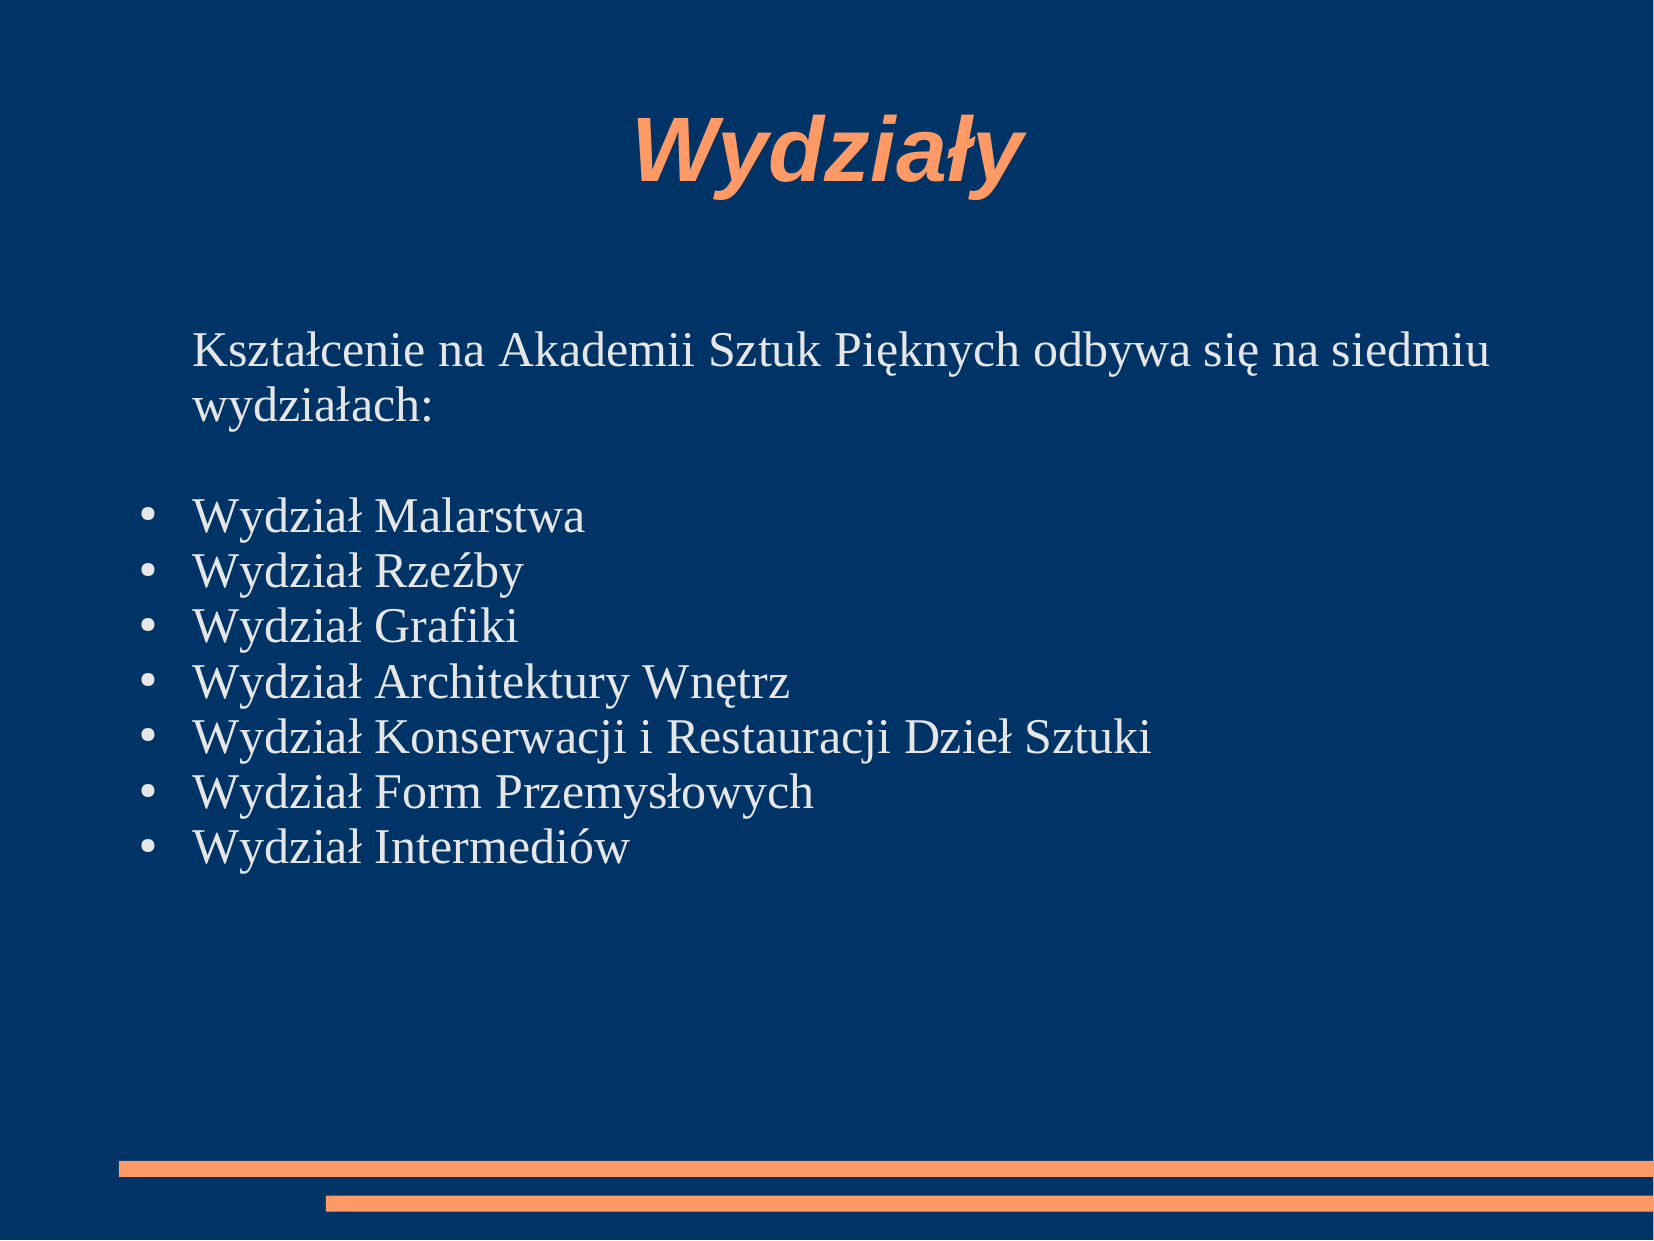

# Wydziały
Kształcenie na Akademii Sztuk Pięknych odbywa się na siedmiu wydziałach:
Wydział Malarstwa
Wydział Rzeźby
Wydział Grafiki
Wydział Architektury Wnętrz
Wydział Konserwacji i Restauracji Dzieł Sztuki
Wydział Form Przemysłowych
Wydział Intermediów